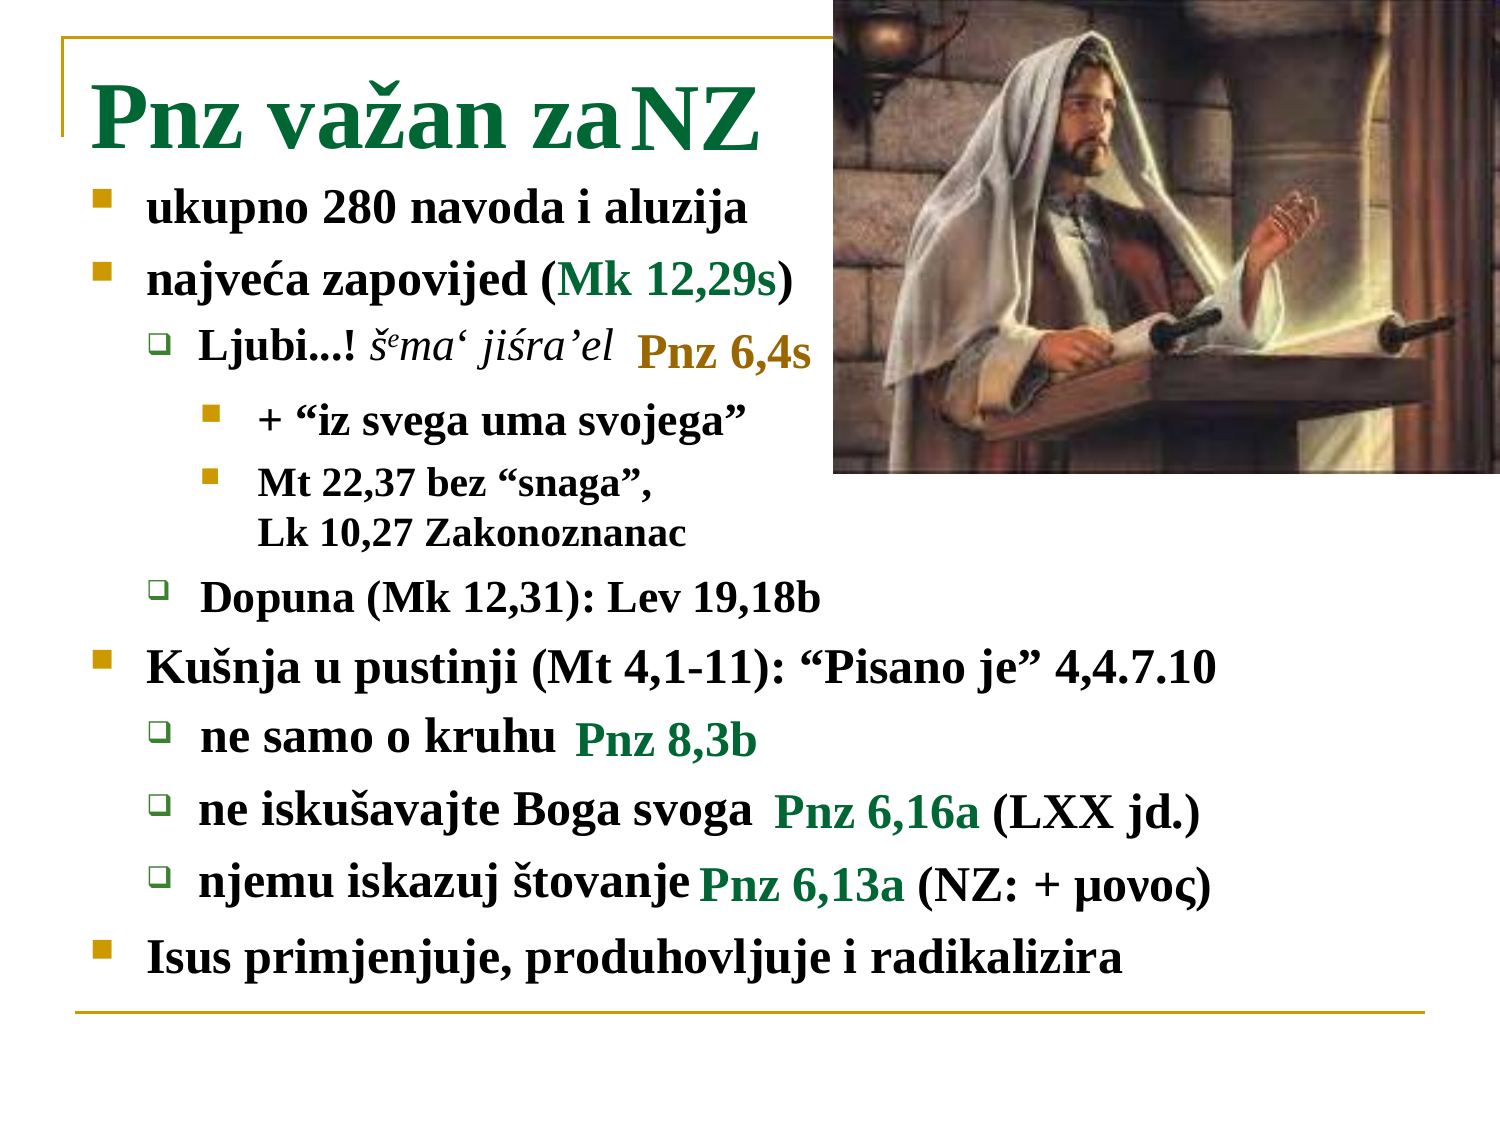

# Pnz važan za
NZ
ukupno 280 navoda i aluzija
najveća zapovijed (Mk 12,29s)
 Pnz 6,4s
+ “iz svega uma svojega”
Mt 22,37 bez “snaga”,
Lk 10,27 Zakonoznanac
Dopuna (Mk 12,31): Lev 19,18b
Kušnja u pustinji (Mt 4,1-11): “Pisano je” 4,4.7.10
 Pnz 8,3b
 Pnz 6,16a (LXX jd.)
 Pnz 6,13a (NZ: + μονος)
Isus primjenjuje, produhovljuje i radikalizira
Ljubi...! šema‘ jiśra’el
ne samo o kruhu
ne iskušavajte Boga svoga
njemu iskazuj štovanje